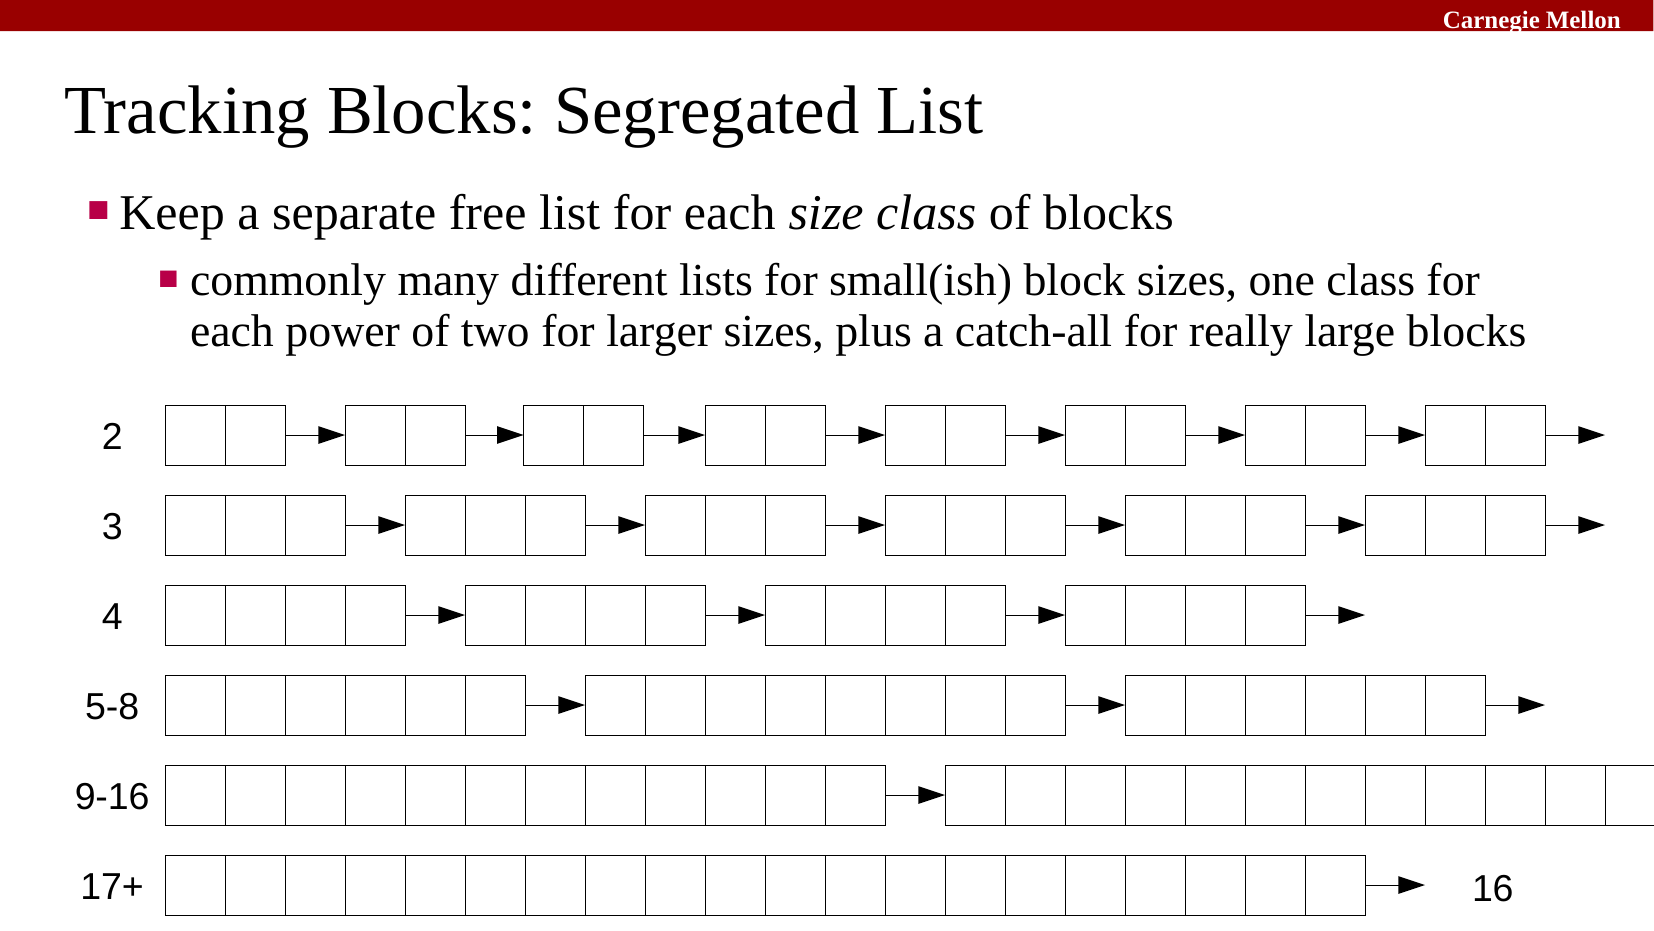

# Tracking Blocks: Segregated List
Keep a separate free list for each size class of blocks
commonly many different lists for small(ish) block sizes, one class for each power of two for larger sizes, plus a catch-all for really large blocks
2
3
4
5-8
9-16
17+